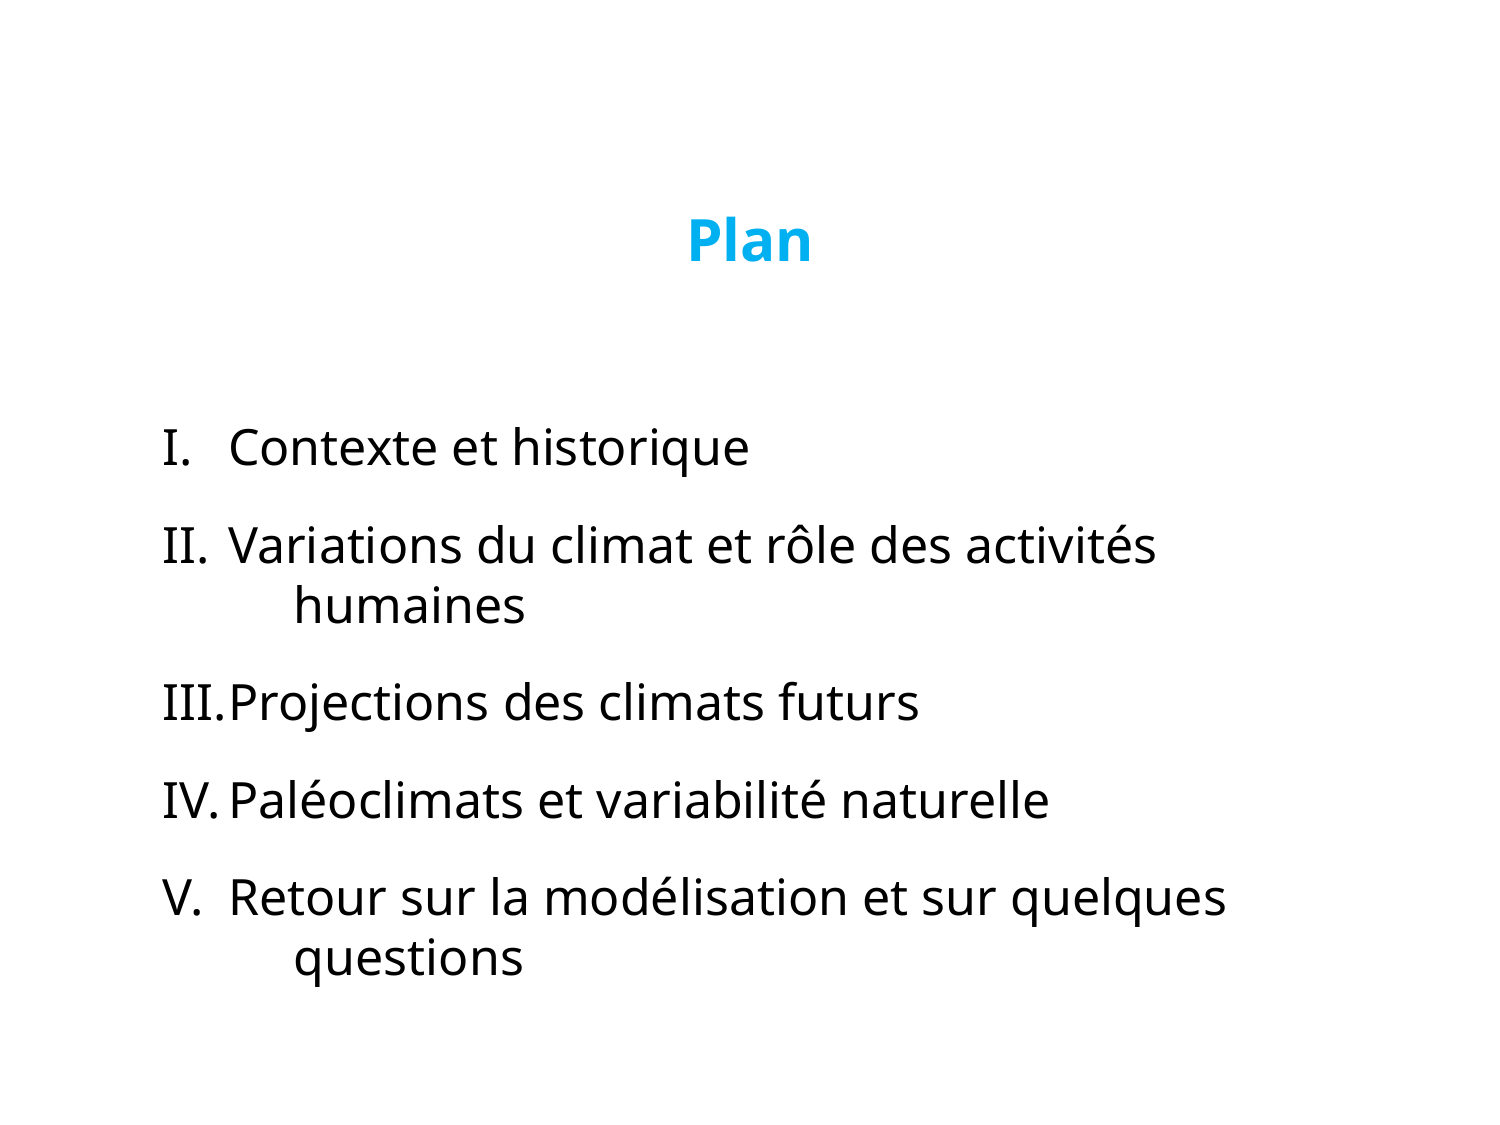

Plan
Contexte et historique
Variations du climat et rôle des activités humaines
Projections des climats futurs
Paléoclimats et variabilité naturelle
Retour sur la modélisation et sur quelques questions